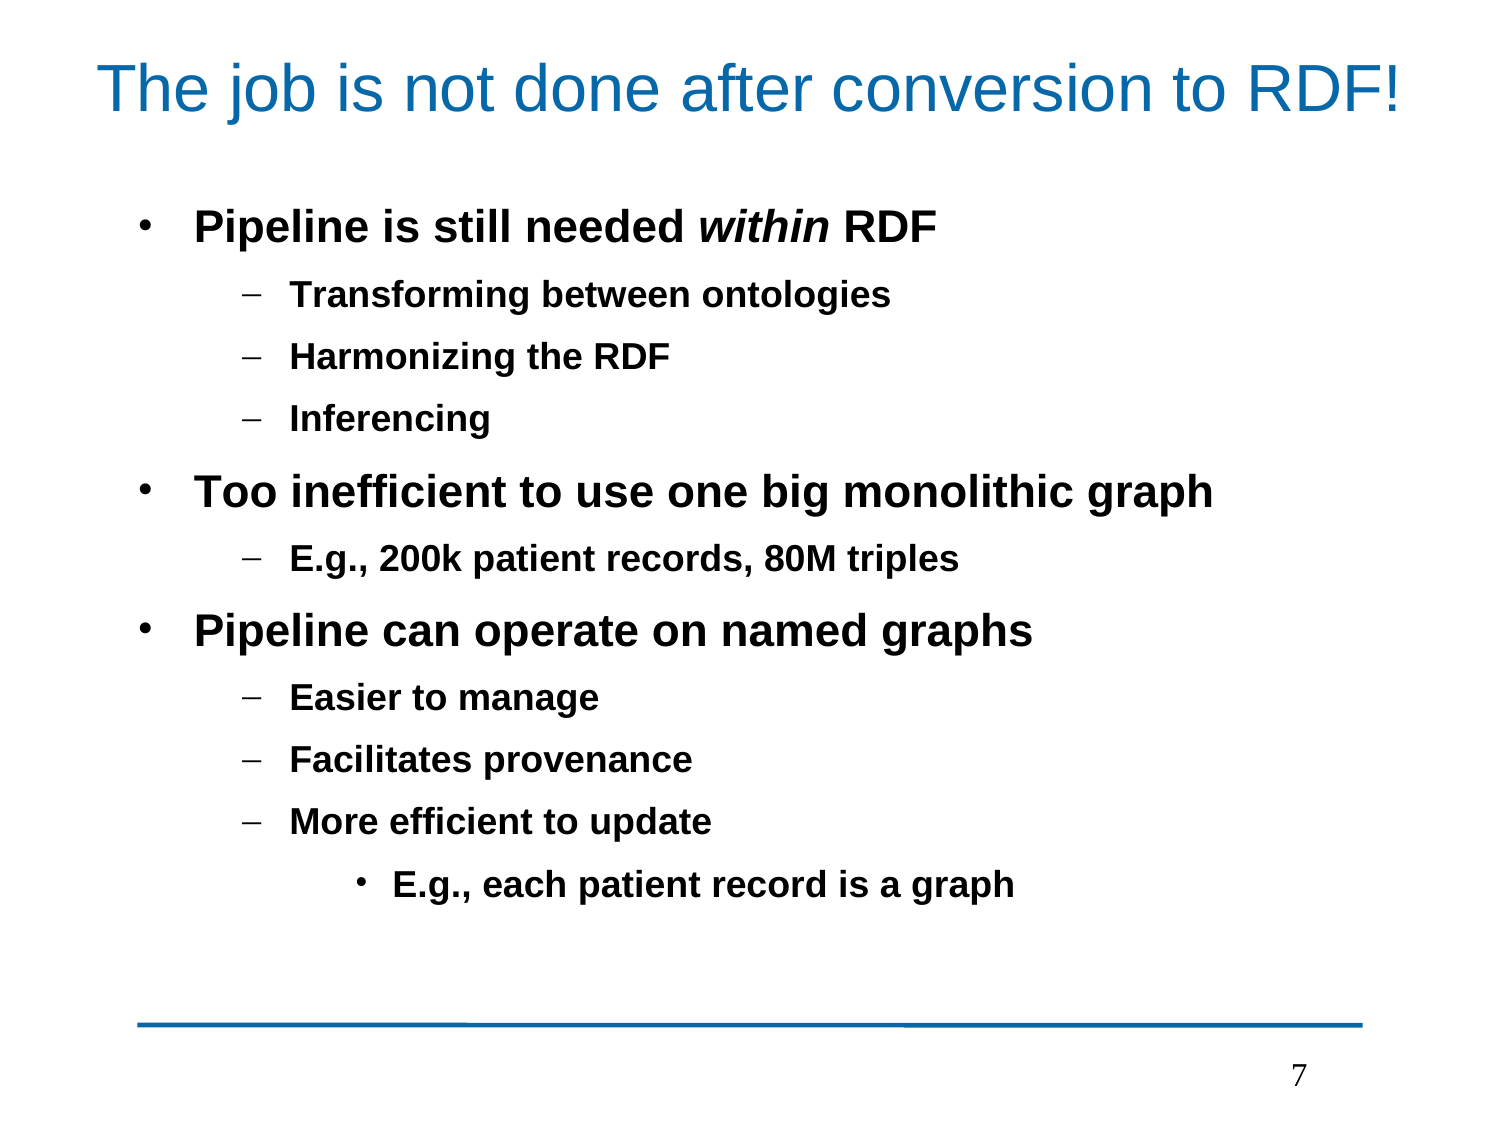

# The job is not done after conversion to RDF!
Pipeline is still needed within RDF
Transforming between ontologies
Harmonizing the RDF
Inferencing
Too inefficient to use one big monolithic graph
E.g., 200k patient records, 80M triples
Pipeline can operate on named graphs
Easier to manage
Facilitates provenance
More efficient to update
E.g., each patient record is a graph
7